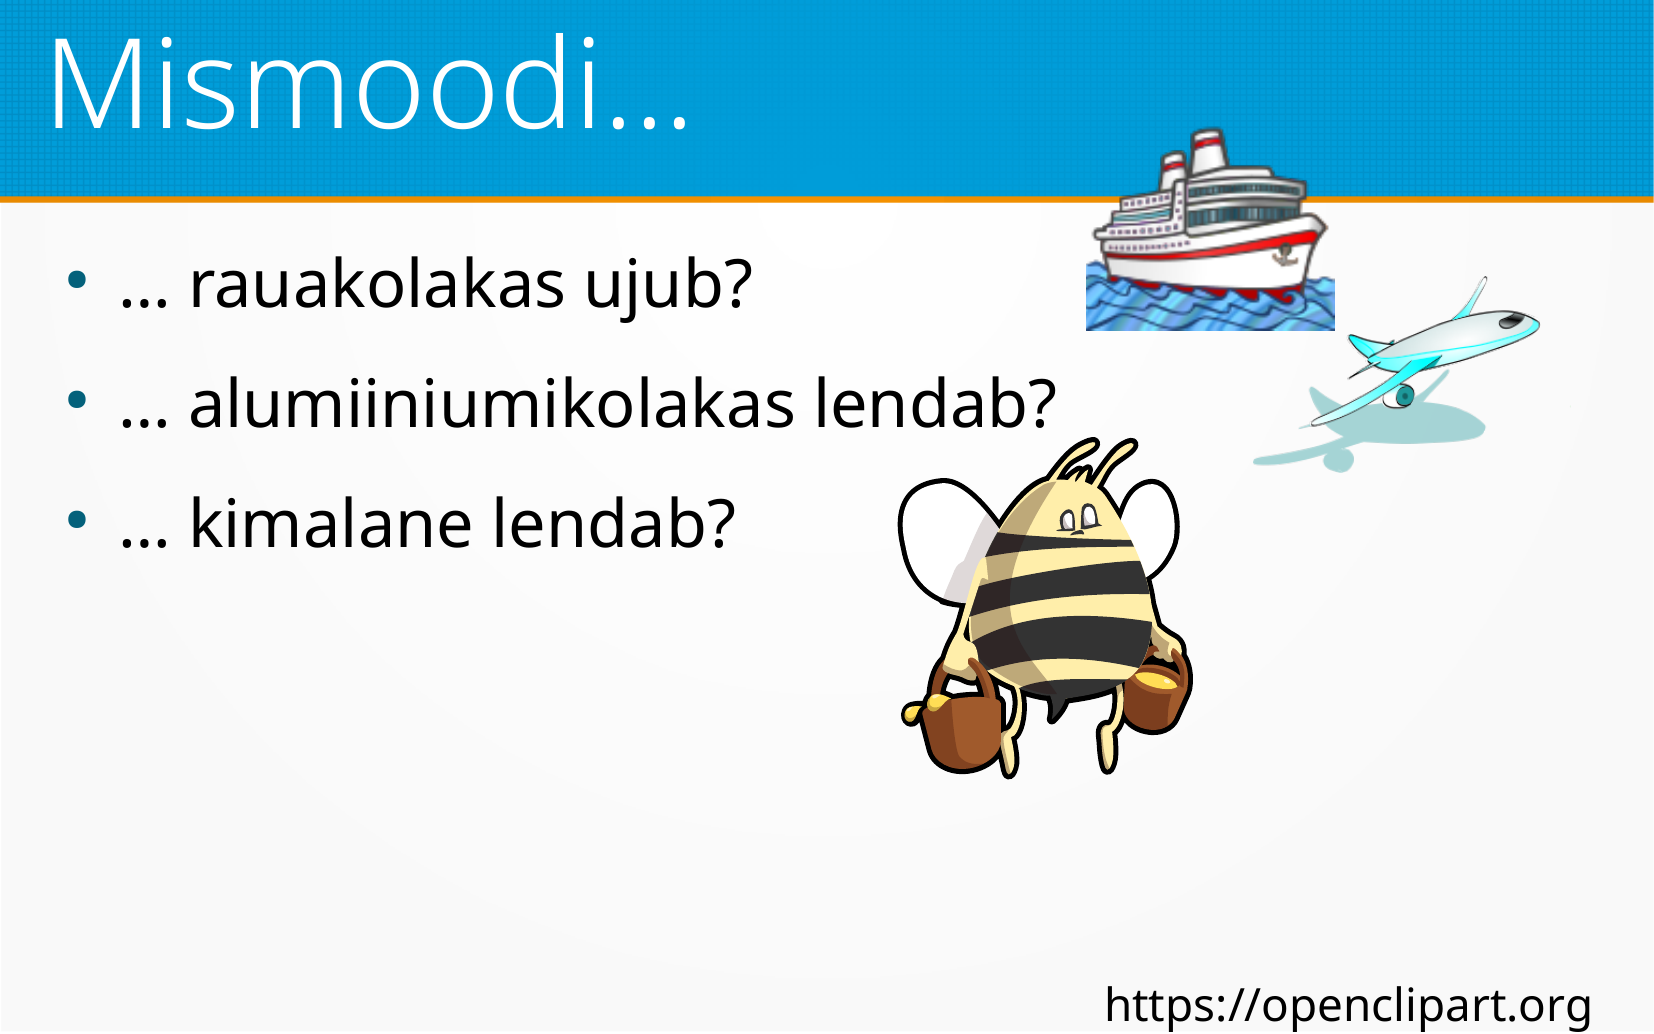

# Mismoodi...
… rauakolakas ujub?
… alumiiniumikolakas lendab?
… kimalane lendab?
https://openclipart.org